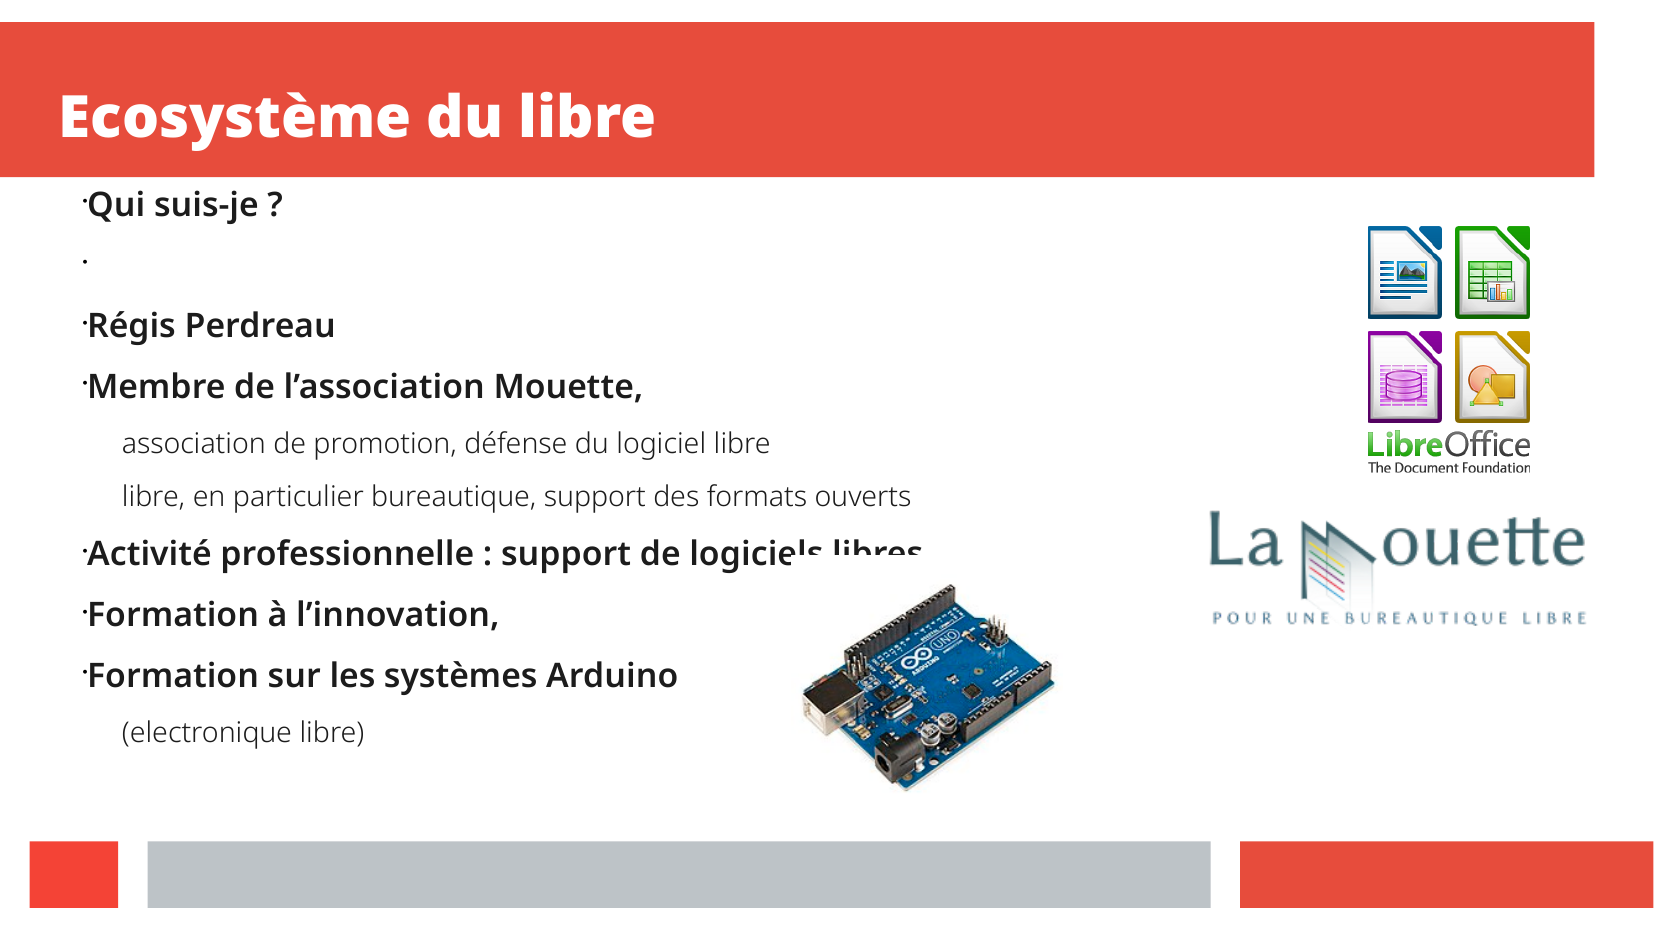

# Ecosystème du libre
Qui suis-je ?
Régis Perdreau
Membre de l’association Mouette,
association de promotion, défense du logiciel libre
libre, en particulier bureautique, support des formats ouverts
Activité professionnelle : support de logiciels libres,
Formation à l’innovation,
Formation sur les systèmes Arduino
(electronique libre)